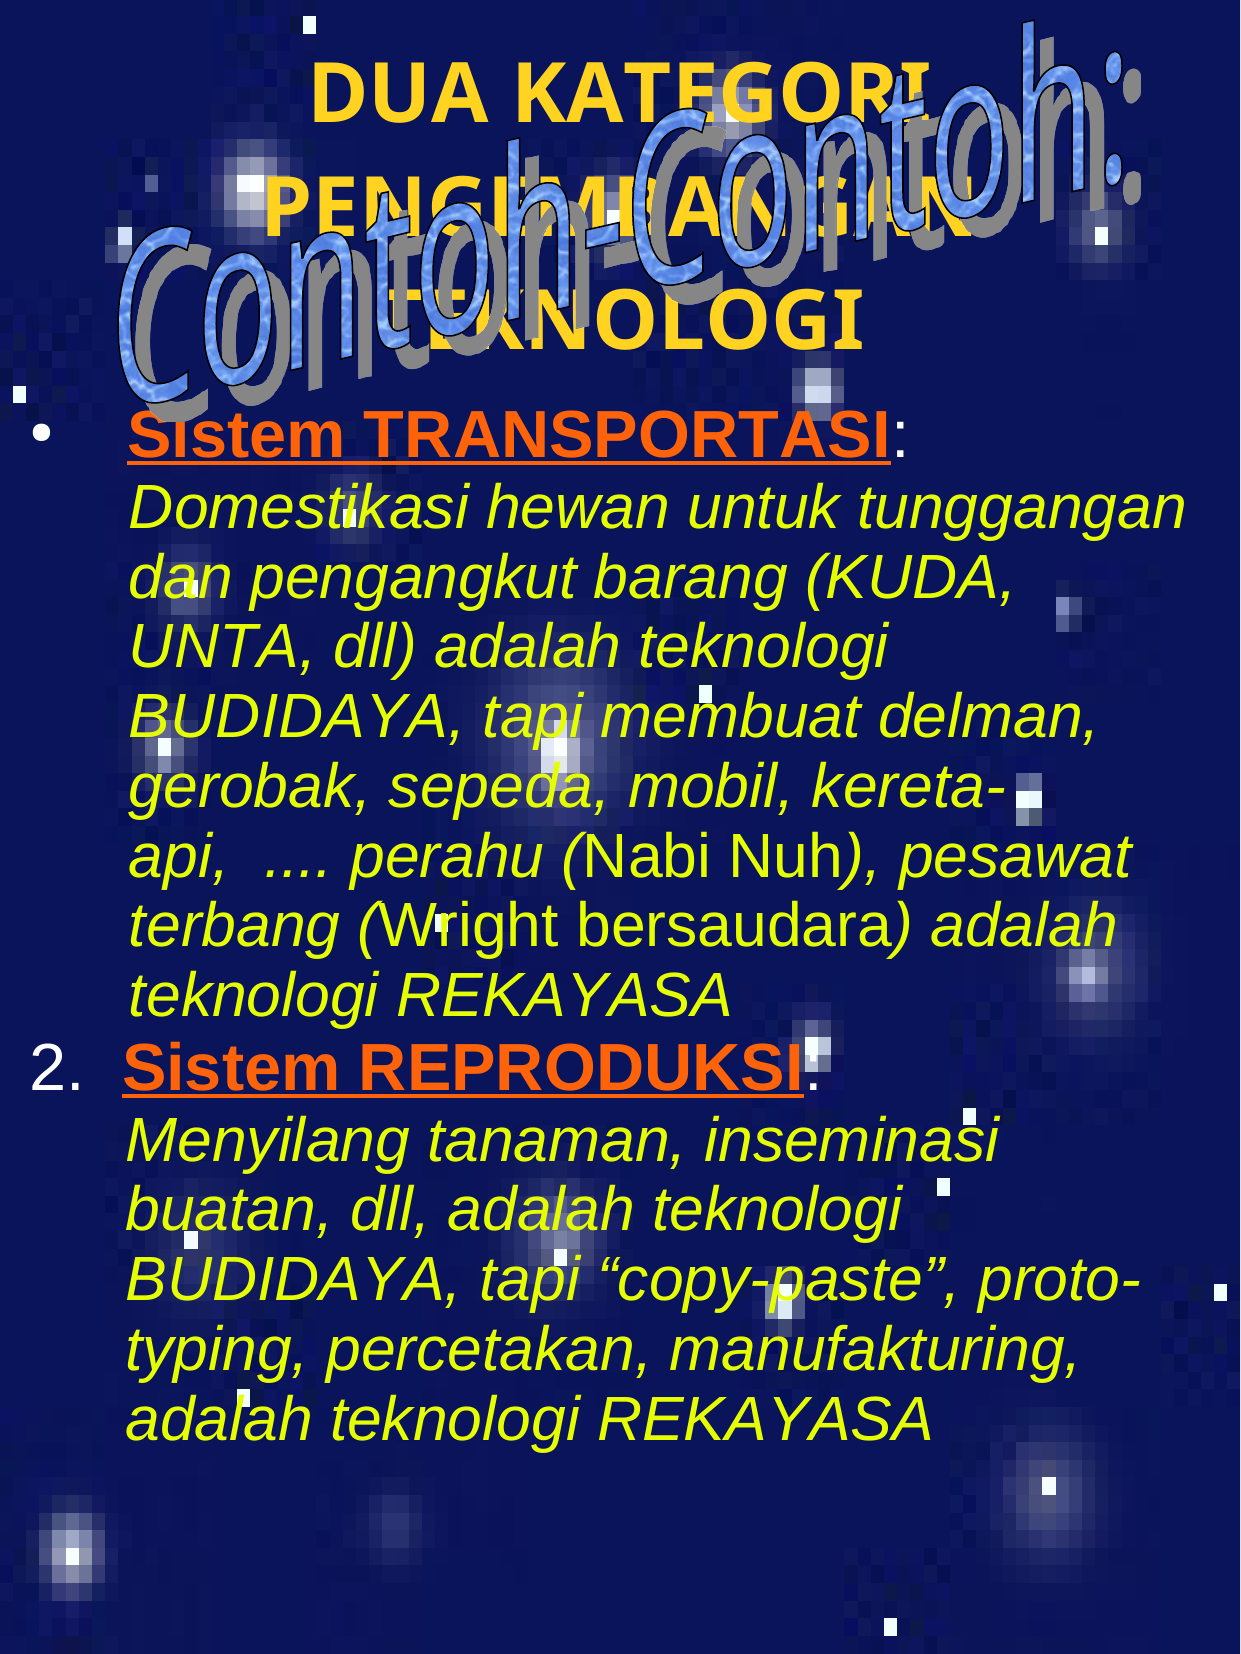

Contoh-Contoh:
# DUA KATEGORI PENGEMBANGAN TEKNOLOGI
 Sistem TRANSPORTASI:
Domestikasi hewan untuk tunggangan dan pengangkut barang (KUDA, UNTA, dll) adalah teknologi BUDIDAYA, tapi membuat delman, gerobak, sepeda, mobil, kereta-api, .... perahu (Nabi Nuh), pesawat terbang (Wright bersaudara) adalah teknologi REKAYASA
2. Sistem REPRODUKSI:
Menyilang tanaman, inseminasi buatan, dll, adalah teknologi BUDIDAYA, tapi “copy-paste”, proto-typing, percetakan, manufakturing, adalah teknologi REKAYASA